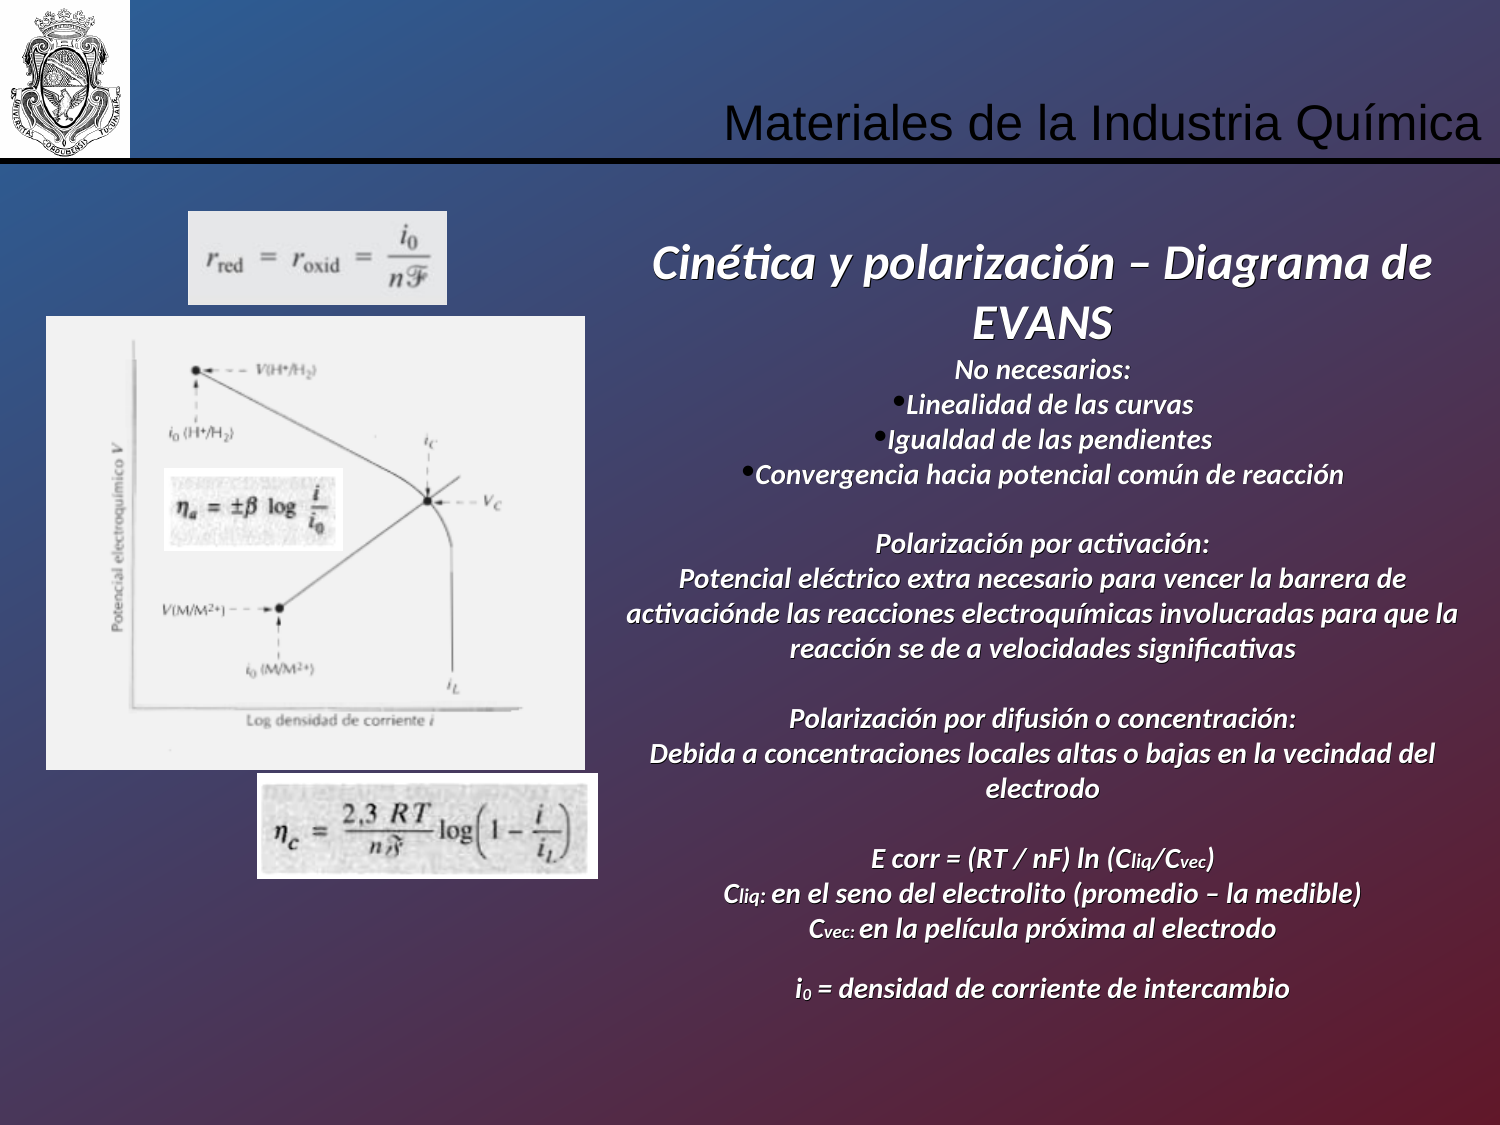

Materiales de la Industria Química
Cinética y polarización – Diagrama de EVANS
No necesarios:
Linealidad de las curvas
Igualdad de las pendientes
Convergencia hacia potencial común de reacción
Polarización por activación:
Potencial eléctrico extra necesario para vencer la barrera de activaciónde las reacciones electroquímicas involucradas para que la reacción se de a velocidades significativas
Polarización por difusión o concentración:
Debida a concentraciones locales altas o bajas en la vecindad del electrodo
E corr = (RT / nF) ln (Cliq/Cvec)
Cliq: en el seno del electrolito (promedio – la medible)
Cvec: en la película próxima al electrodo
i0 = densidad de corriente de intercambio